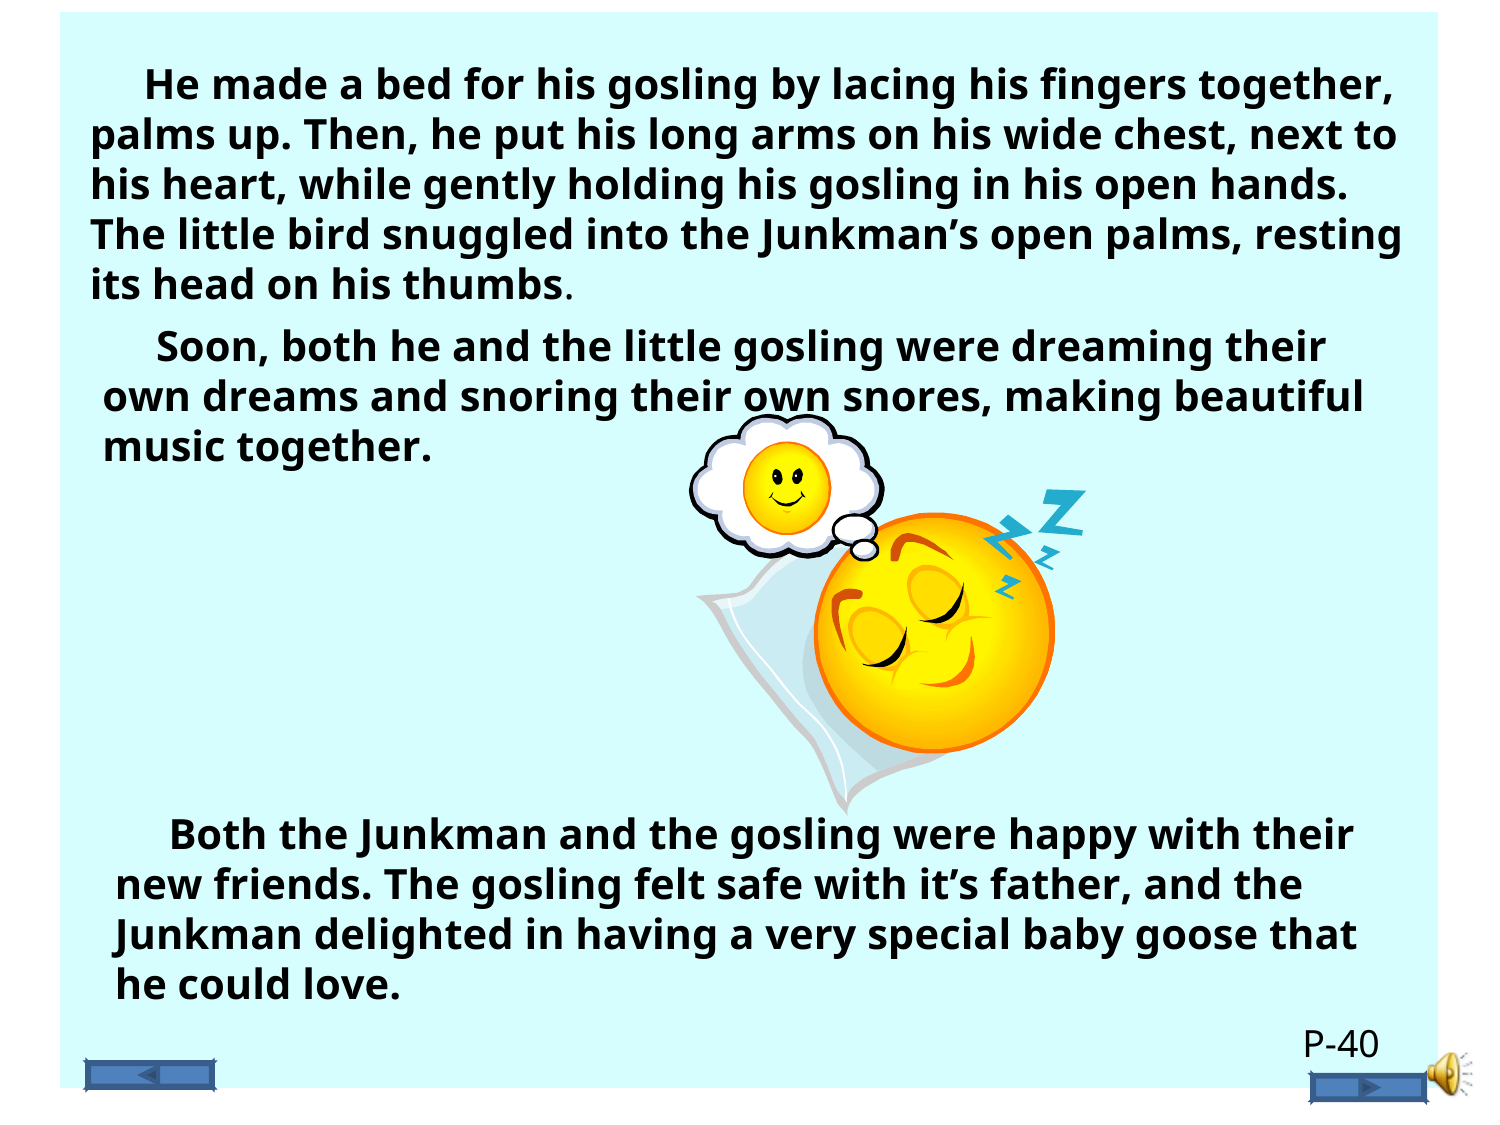

He made a bed for his gosling by lacing his fingers together, palms up. Then, he put his long arms on his wide chest, next to his heart, while gently holding his gosling in his open hands. The little bird snuggled into the Junkman’s open palms, resting its head on his thumbs.
 Soon, both he and the little gosling were dreaming their own dreams and snoring their own snores, making beautiful music together.
 Both the Junkman and the gosling were happy with their new friends. The gosling felt safe with it’s father, and the Junkman delighted in having a very special baby goose that he could love.
P-40